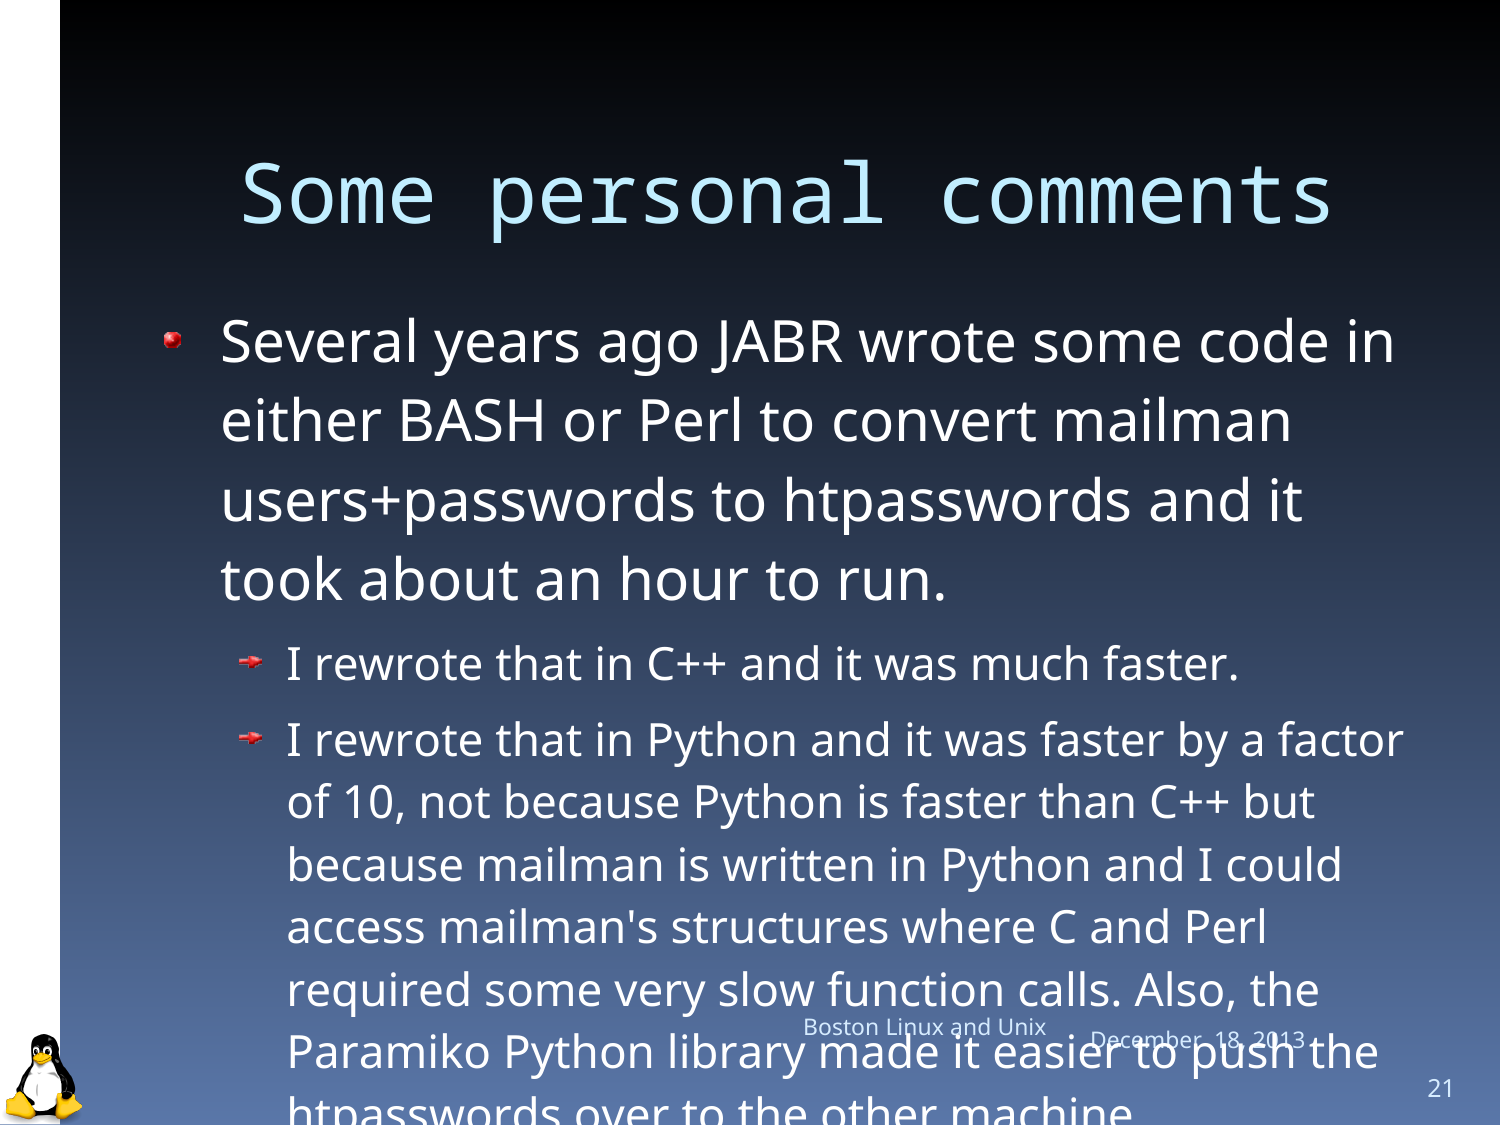

# Some personal comments
Several years ago JABR wrote some code in either BASH or Perl to convert mailman users+passwords to htpasswords and it took about an hour to run.
I rewrote that in C++ and it was much faster.
I rewrote that in Python and it was faster by a factor of 10, not because Python is faster than C++ but because mailman is written in Python and I could access mailman's structures where C and Perl required some very slow function calls. Also, the Paramiko Python library made it easier to push the htpasswords over to the other machine
December 18, 2013
21